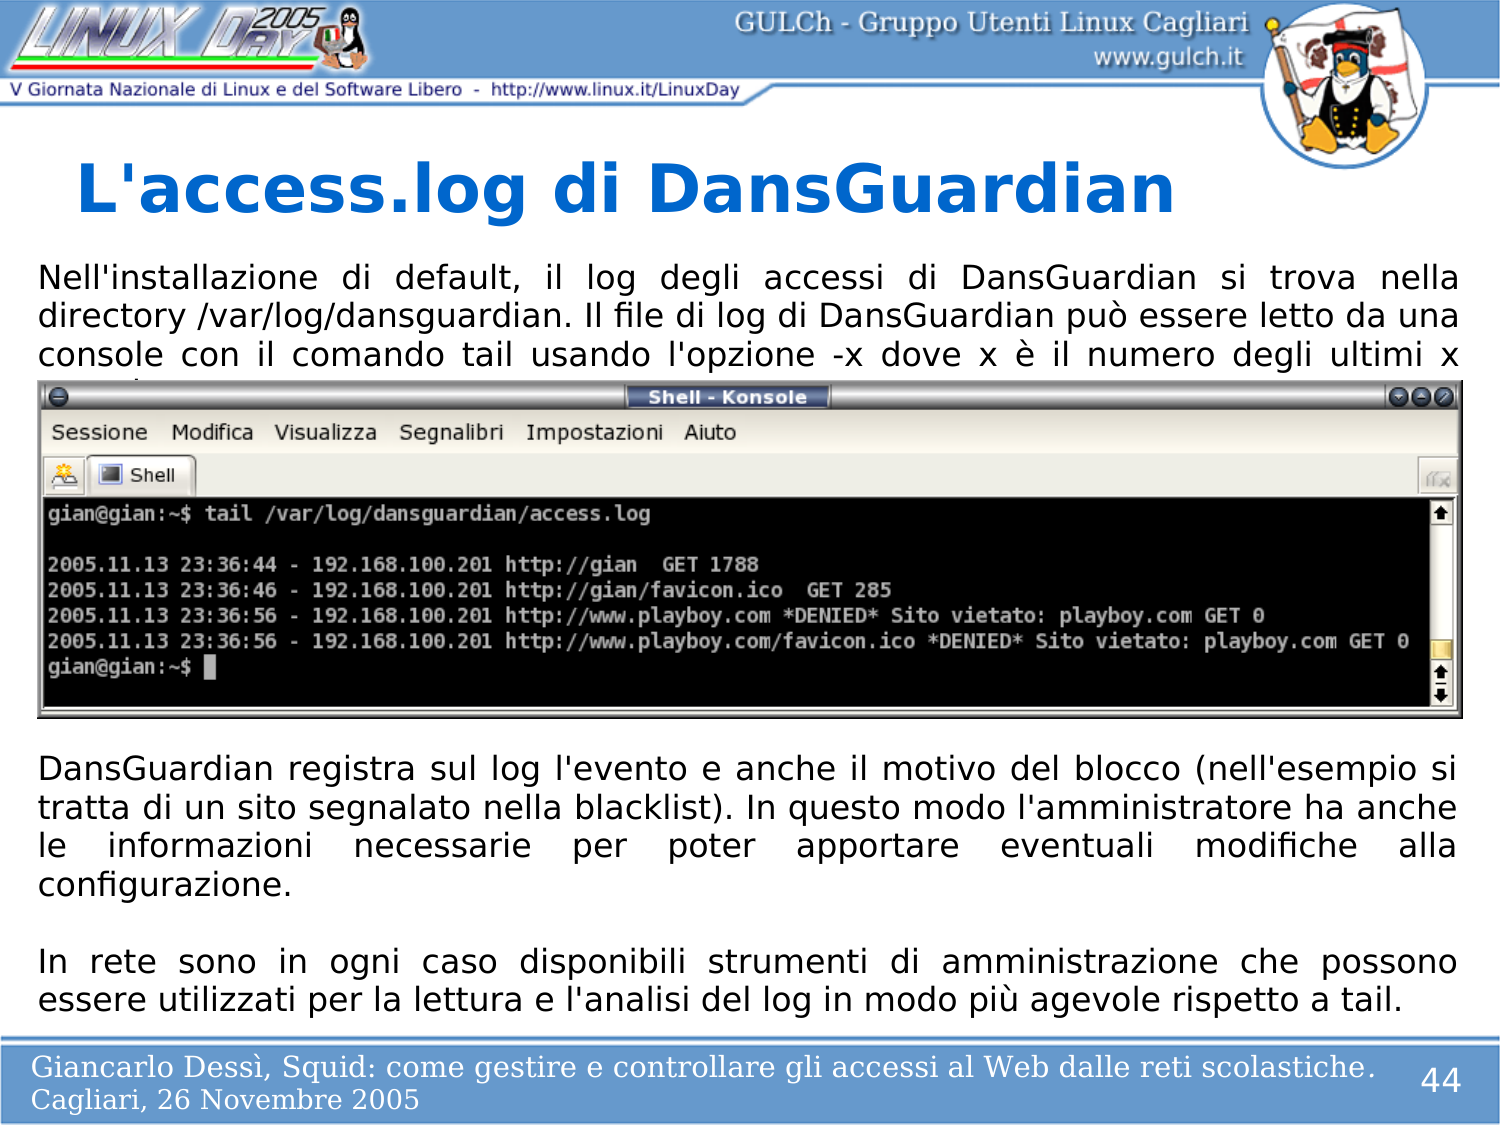

L'access.log di DansGuardian
Nell'installazione di default, il log degli accessi di DansGuardian si trova nella directory /var/log/dansguardian. Il file di log di DansGuardian può essere letto da una console con il comando tail usando l'opzione -x dove x è il numero degli ultimi x eventi
DansGuardian registra sul log l'evento e anche il motivo del blocco (nell'esempio si tratta di un sito segnalato nella blacklist). In questo modo l'amministratore ha anche le informazioni necessarie per poter apportare eventuali modifiche alla configurazione.
In rete sono in ogni caso disponibili strumenti di amministrazione che possono essere utilizzati per la lettura e l'analisi del log in modo più agevole rispetto a tail.